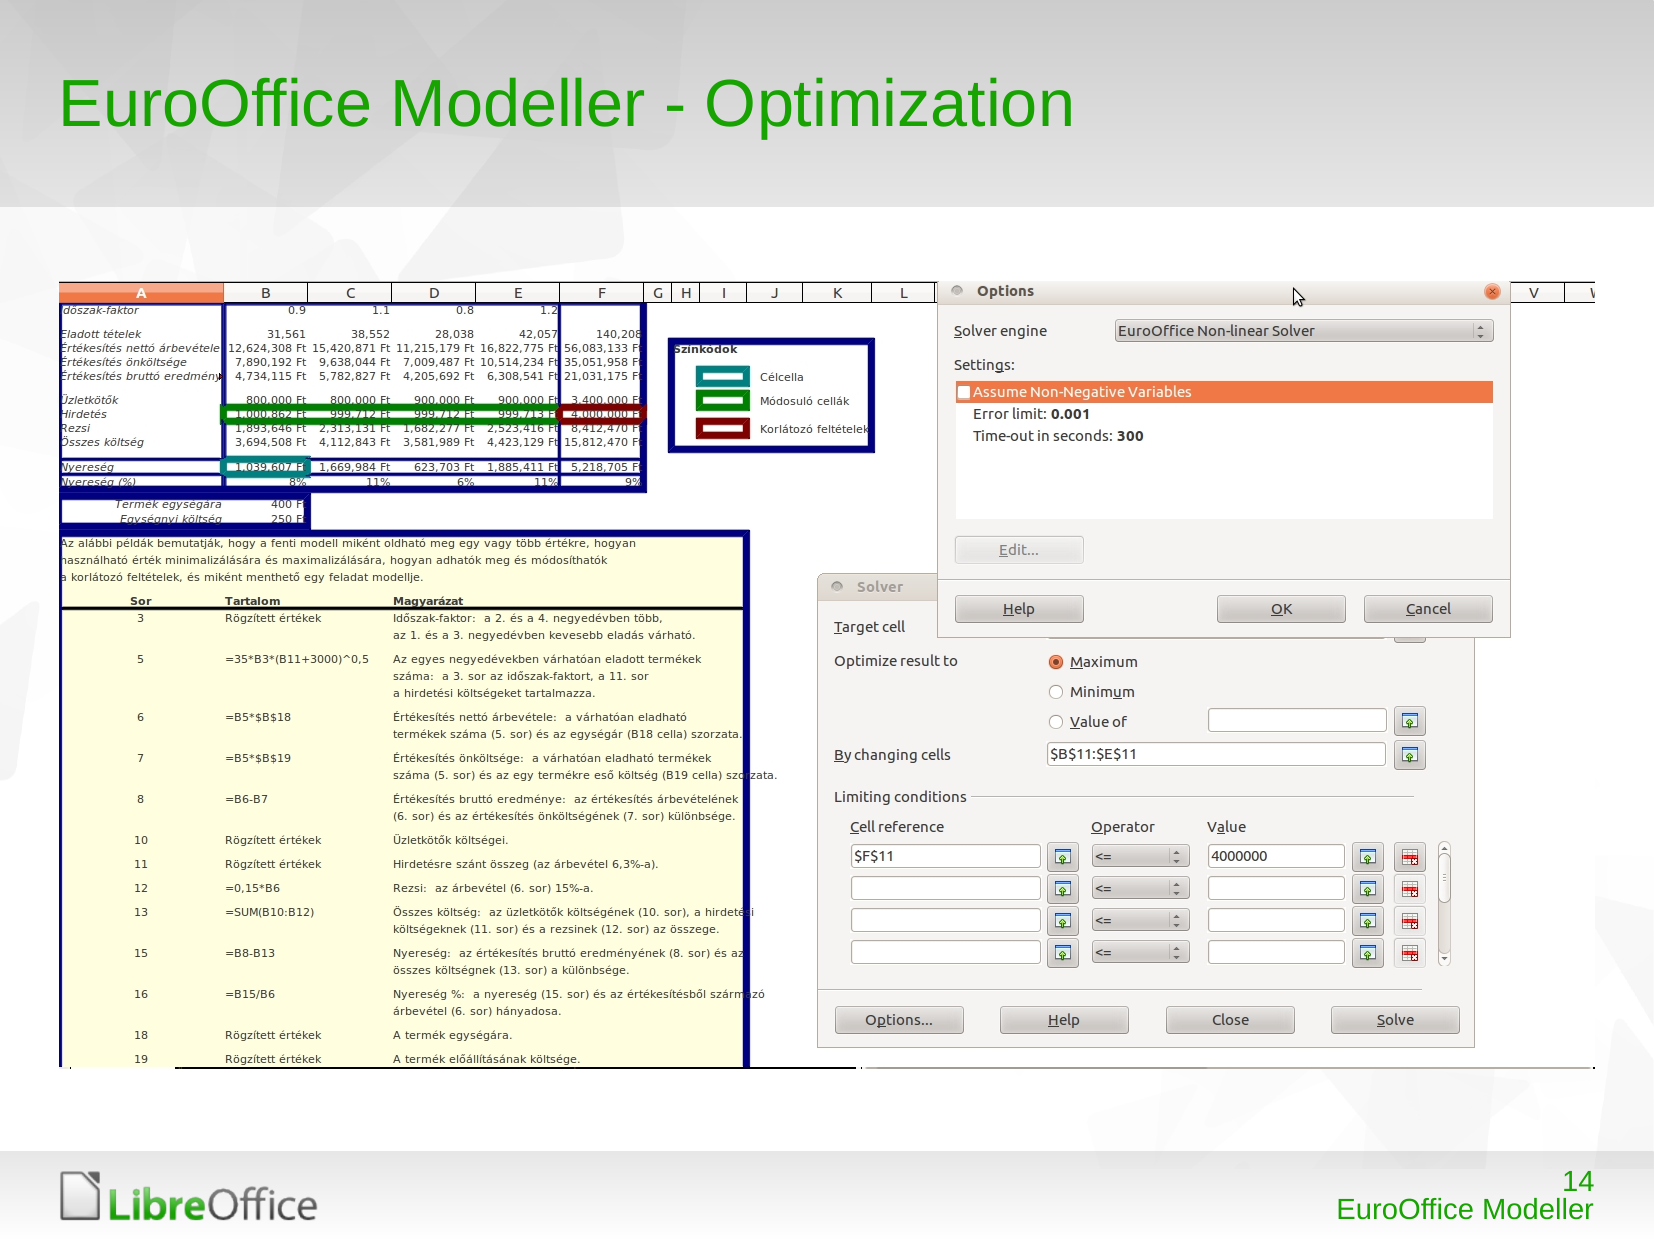

# EuroOffice Modeller - Optimization
14
EuroOffice Modeller